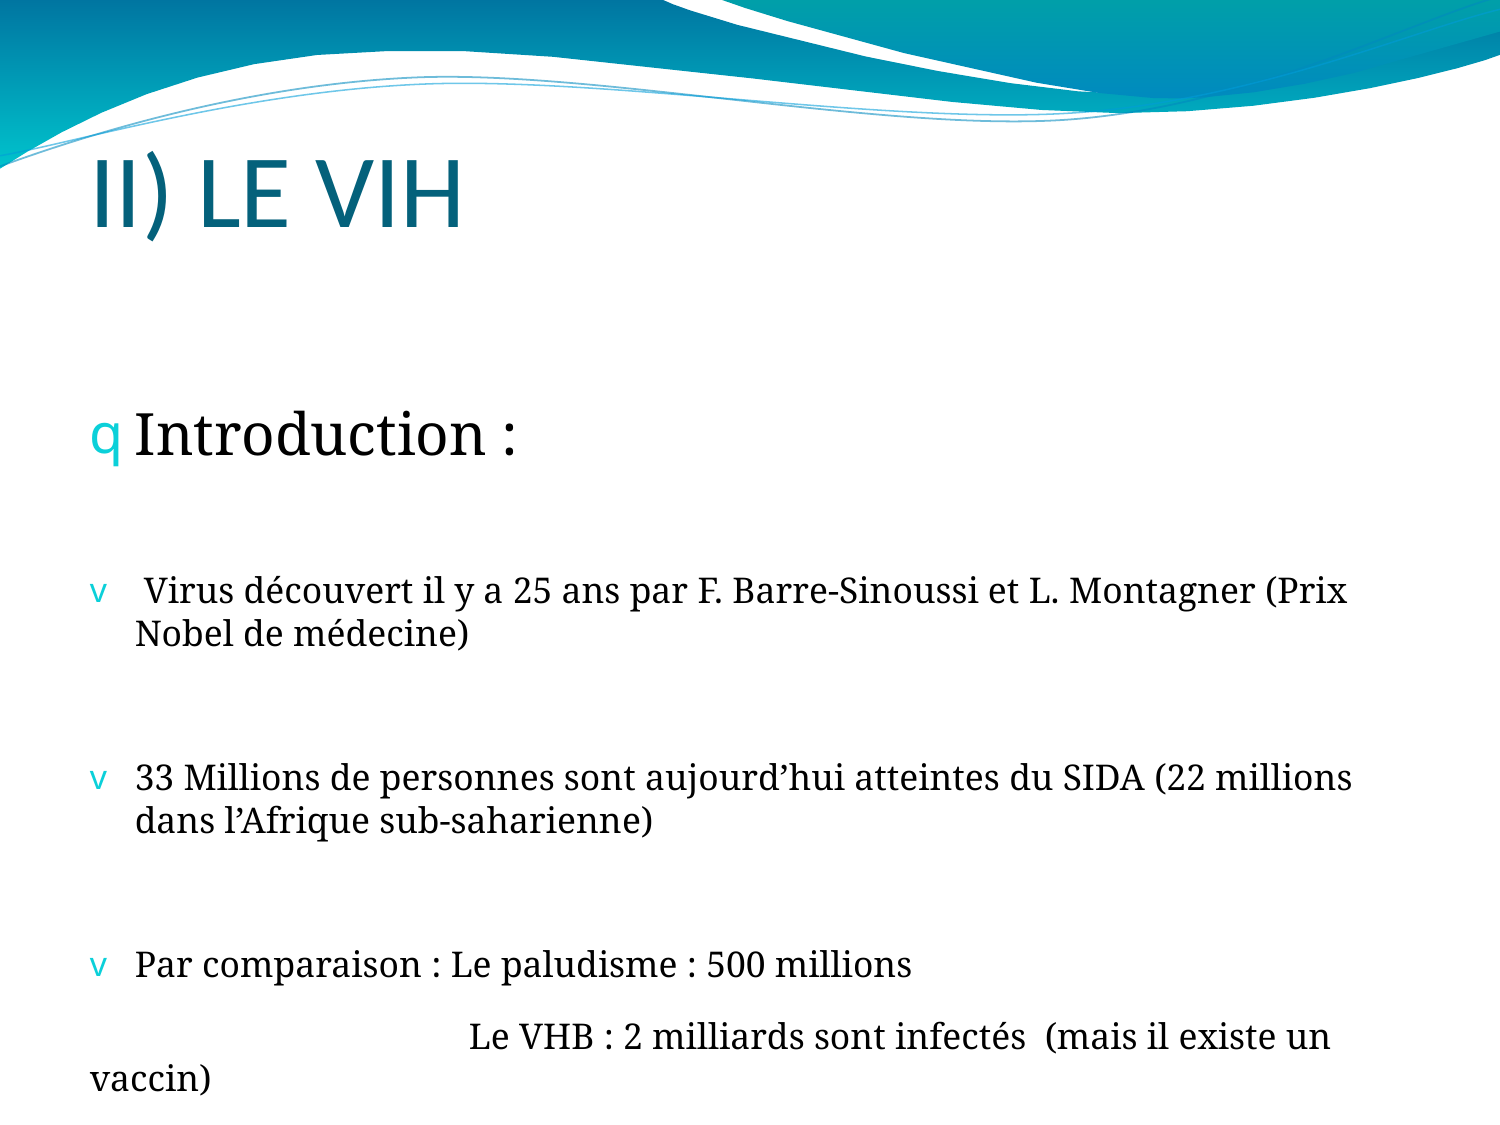

# II) LE VIH
Introduction :
 Virus découvert il y a 25 ans par F. Barre-Sinoussi et L. Montagner (Prix Nobel de médecine)
33 Millions de personnes sont aujourd’hui atteintes du SIDA (22 millions dans l’Afrique sub-saharienne)
Par comparaison : Le paludisme : 500 millions
 Le VHB : 2 milliards sont infectés (mais il existe un vaccin)
 En France : 150 000 personnes infectées par le VIH et 1500 morts/an .